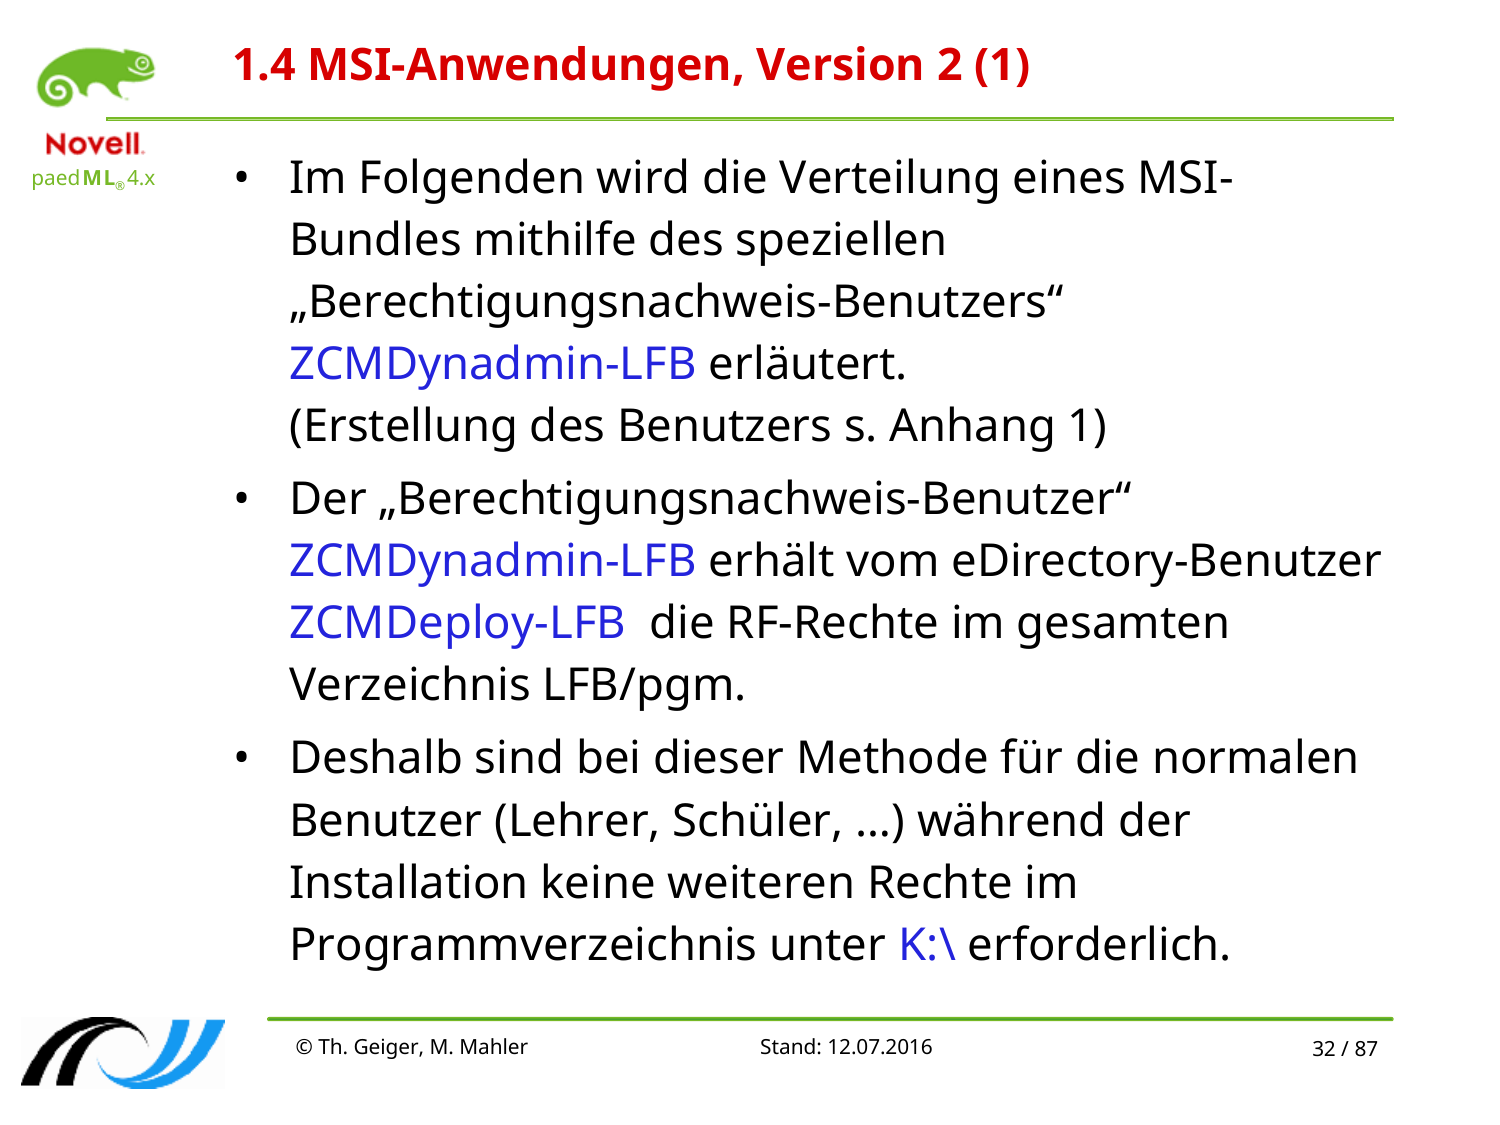

# 1.4 MSI-Anwendungen, Version 2 (1)
Im Folgenden wird die Verteilung eines MSI-Bundles mithilfe des speziellen „Berechtigungsnachweis-Benutzers“ ZCMDynadmin-LFB erläutert.
(Erstellung des Benutzers s. Anhang 1)
Der „Berechtigungsnachweis-Benutzer“ ZCMDynadmin-LFB erhält vom eDirectory-Benutzer ZCMDeploy-LFB die RF-Rechte im gesamten Verzeichnis LFB/pgm.
Deshalb sind bei dieser Methode für die normalen Benutzer (Lehrer, Schüler, …) während der Installation keine weiteren Rechte im Programmverzeichnis unter K:\ erforderlich.
© Th. Geiger, M. Mahler
12.07.2016
32